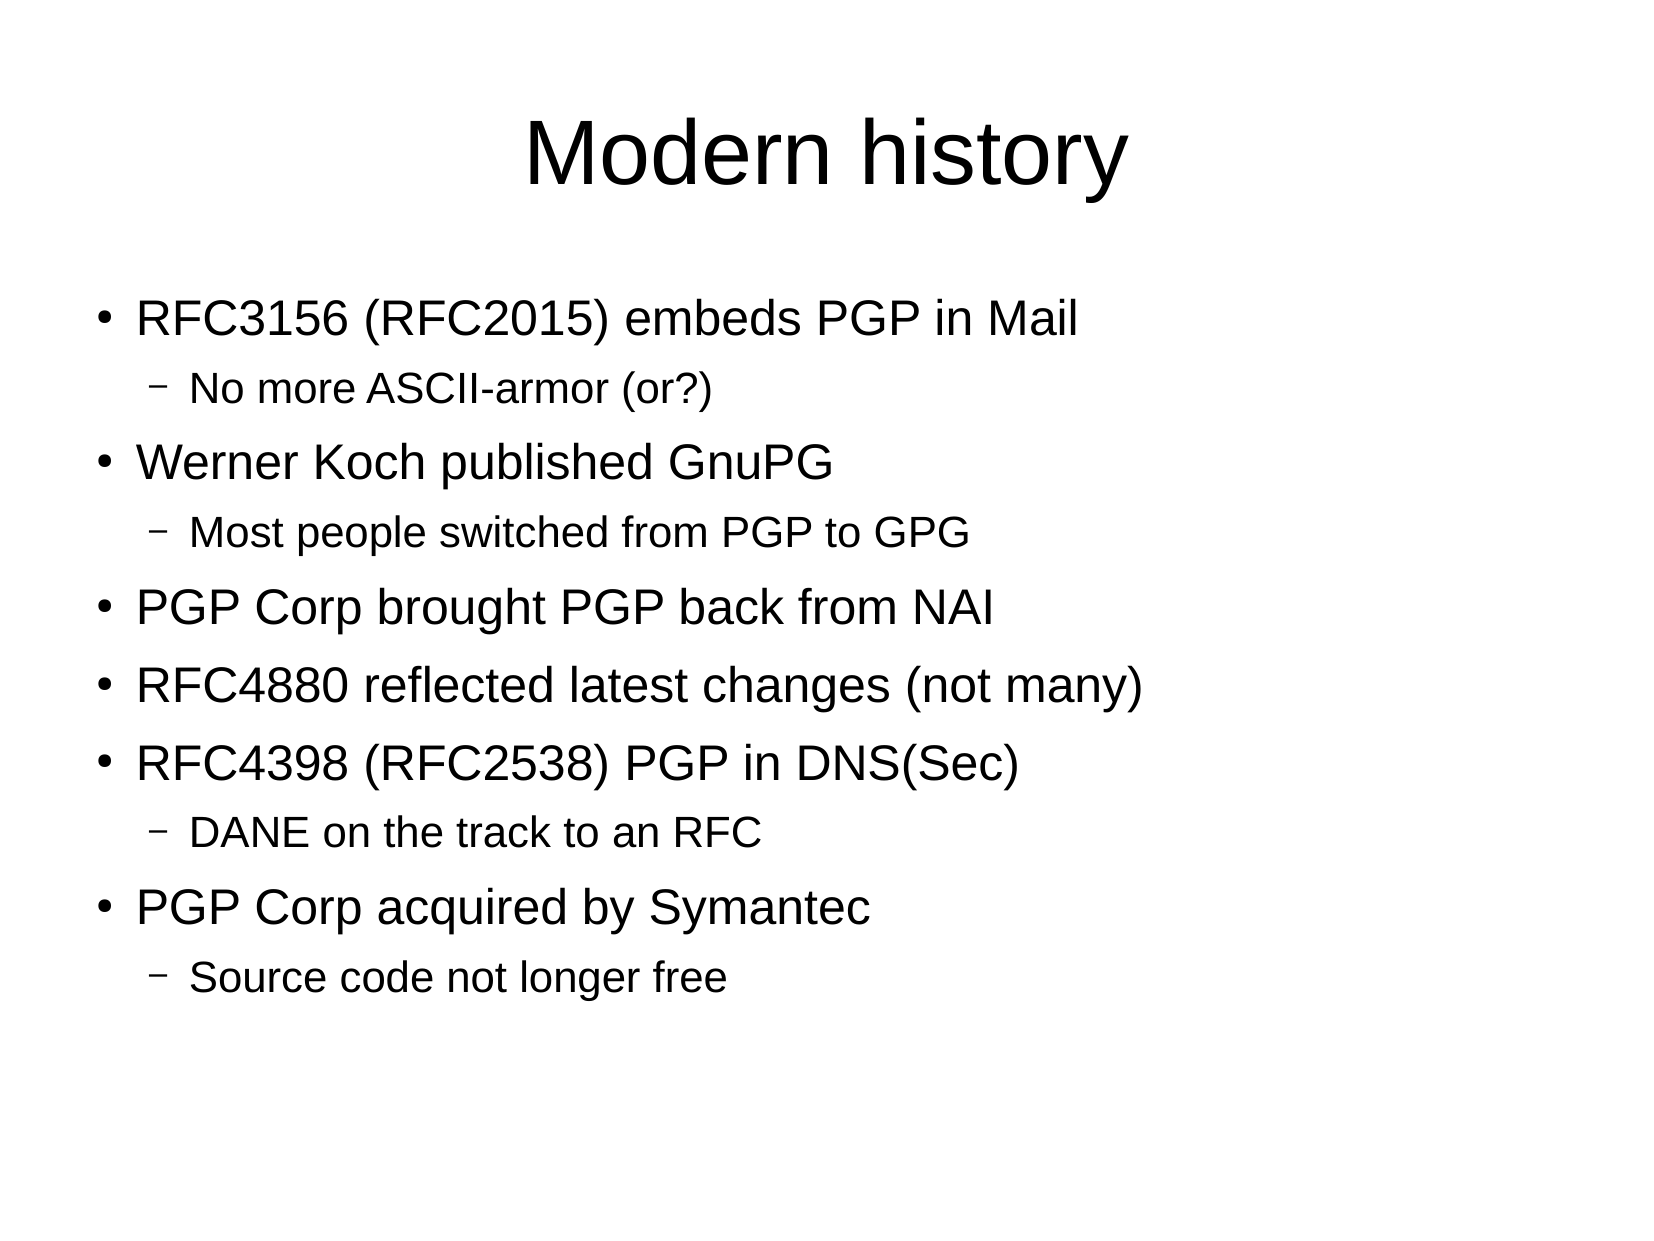

# Modern history
RFC3156 (RFC2015) embeds PGP in Mail
No more ASCII-armor (or?)
Werner Koch published GnuPG
Most people switched from PGP to GPG
PGP Corp brought PGP back from NAI
RFC4880 reflected latest changes (not many)
RFC4398 (RFC2538) PGP in DNS(Sec)
DANE on the track to an RFC
PGP Corp acquired by Symantec
Source code not longer free